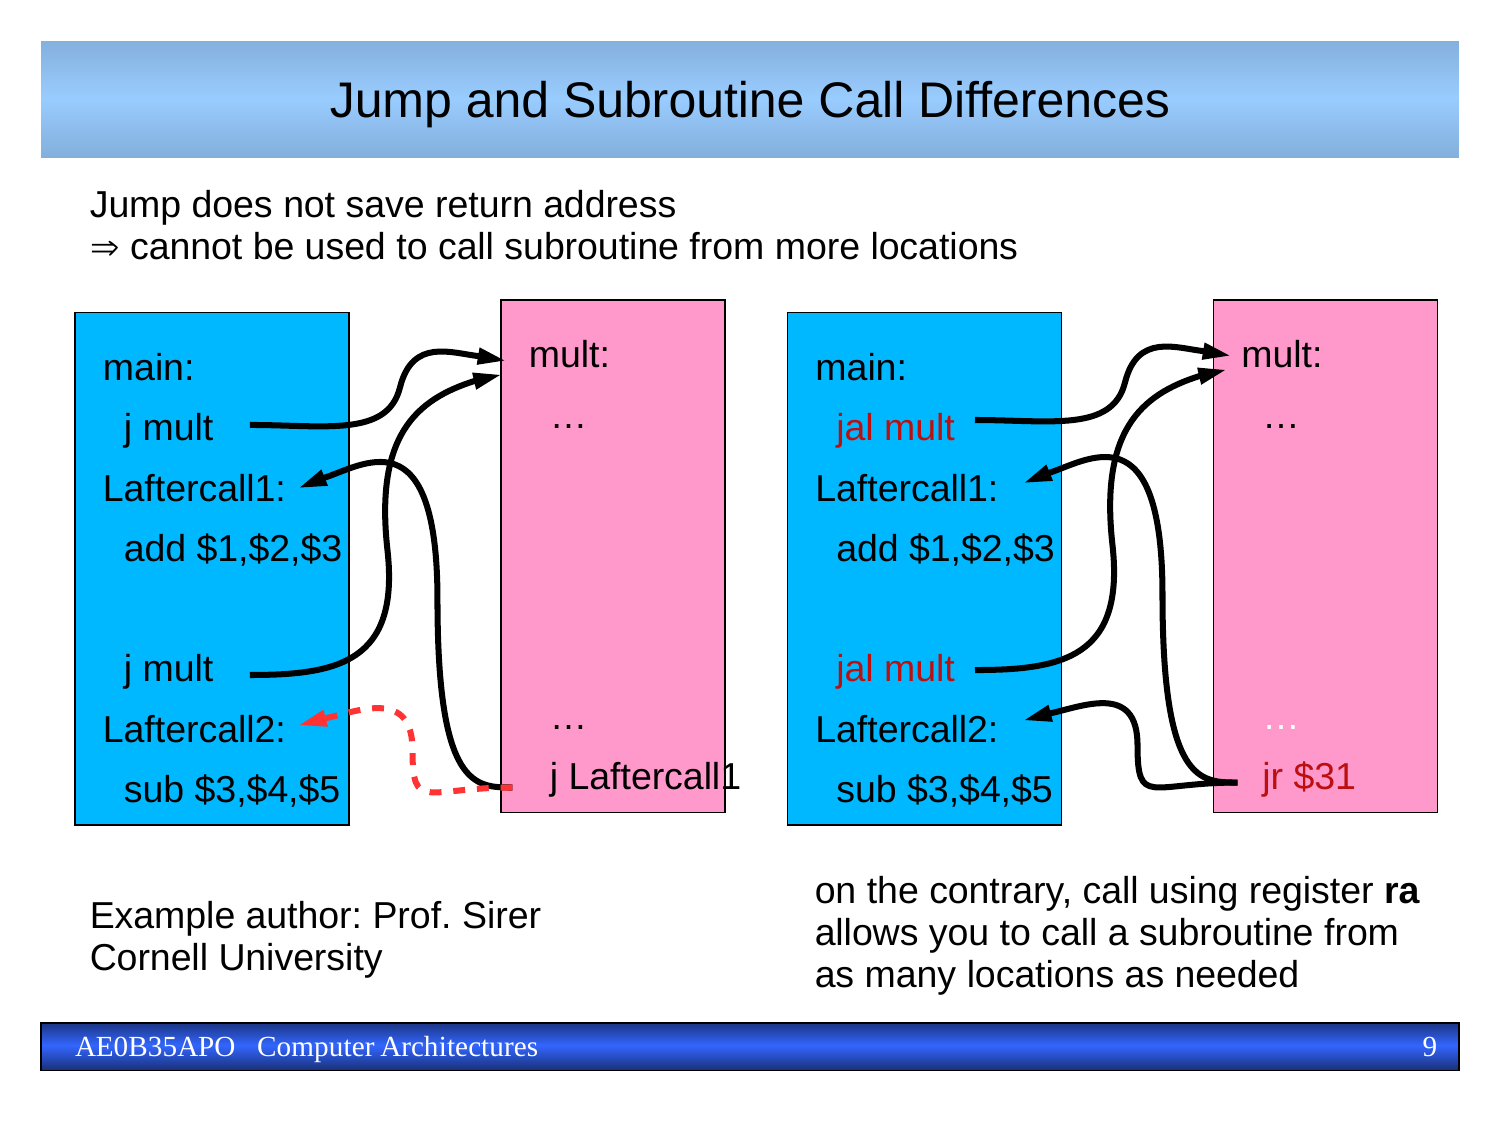

# Jump and Subroutine Call Differences
Jump does not save return address
⇒ cannot be used to call subroutine from more locations
mult:
 …
 …
 j Laftercall1
mult:
 …
 …
 jr $31
main:
 j mult
Laftercall1:
 add $1,$2,$3
 j mult
Laftercall2:
 sub $3,$4,$5
main:
 jal mult
Laftercall1:
 add $1,$2,$3
 jal mult
Laftercall2:
 sub $3,$4,$5
on the contrary, call using register ra allows you to call a subroutine from as many locations as needed
Example author: Prof. Sirer
Cornell University
AE0B35APO Computer Architectures
9